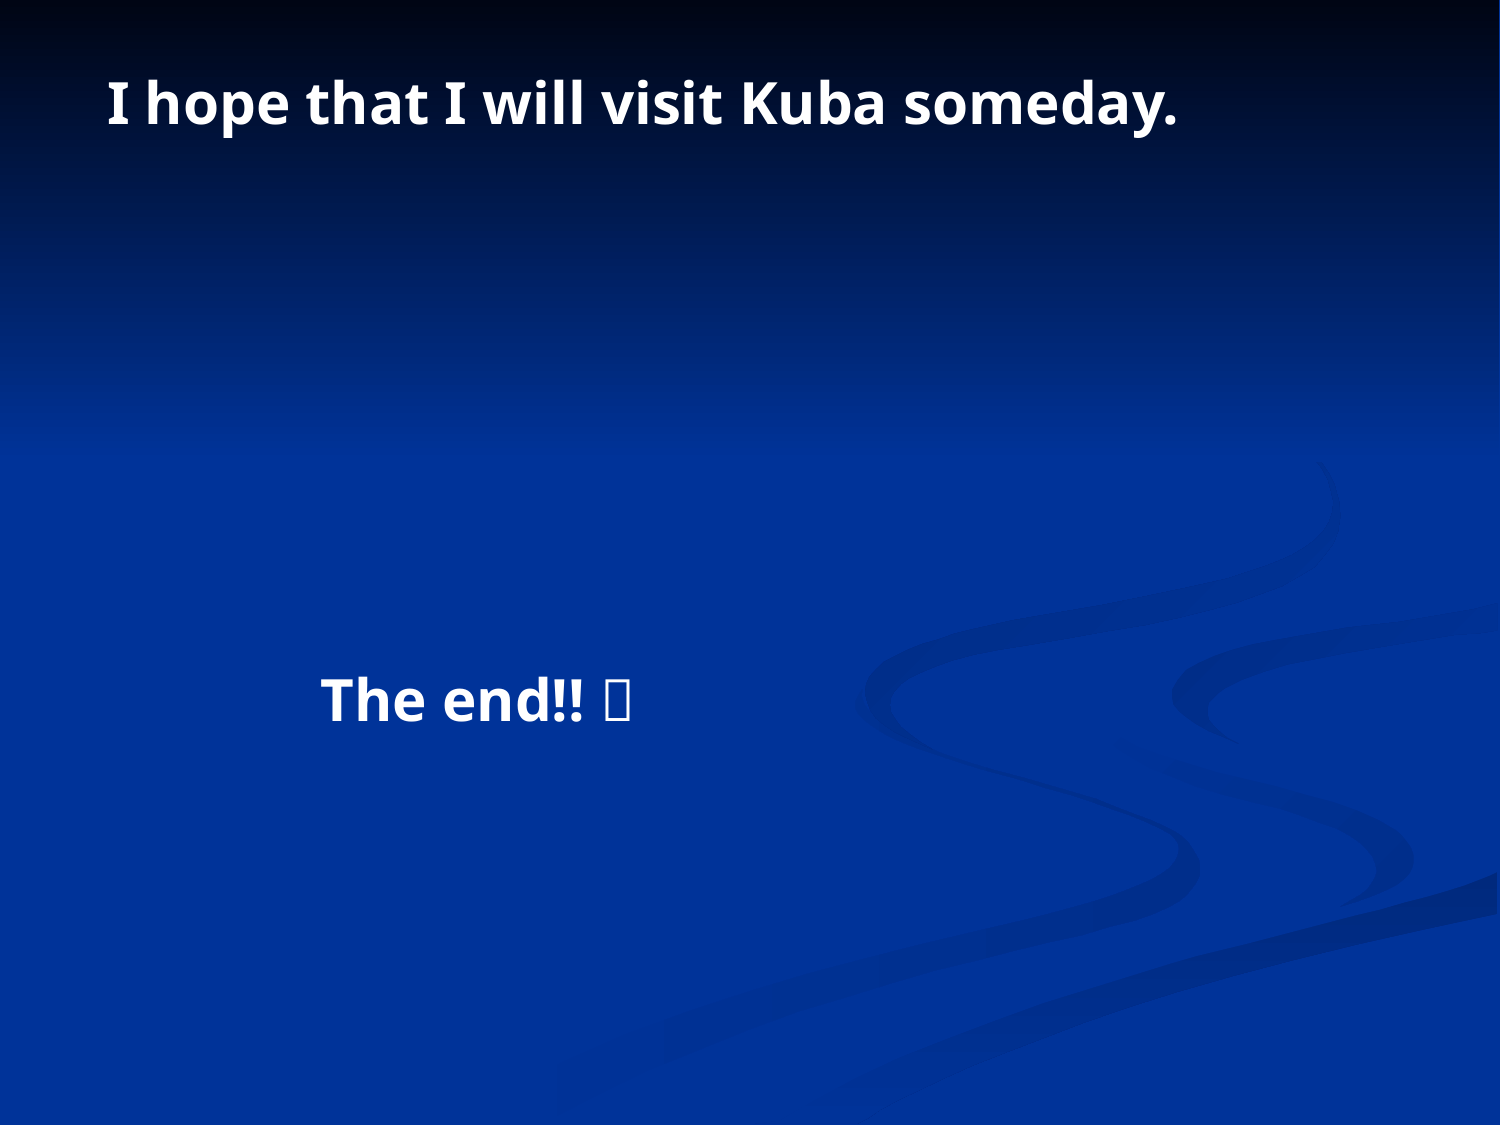

# I hope that I will visit Kuba someday.
 The end!! 